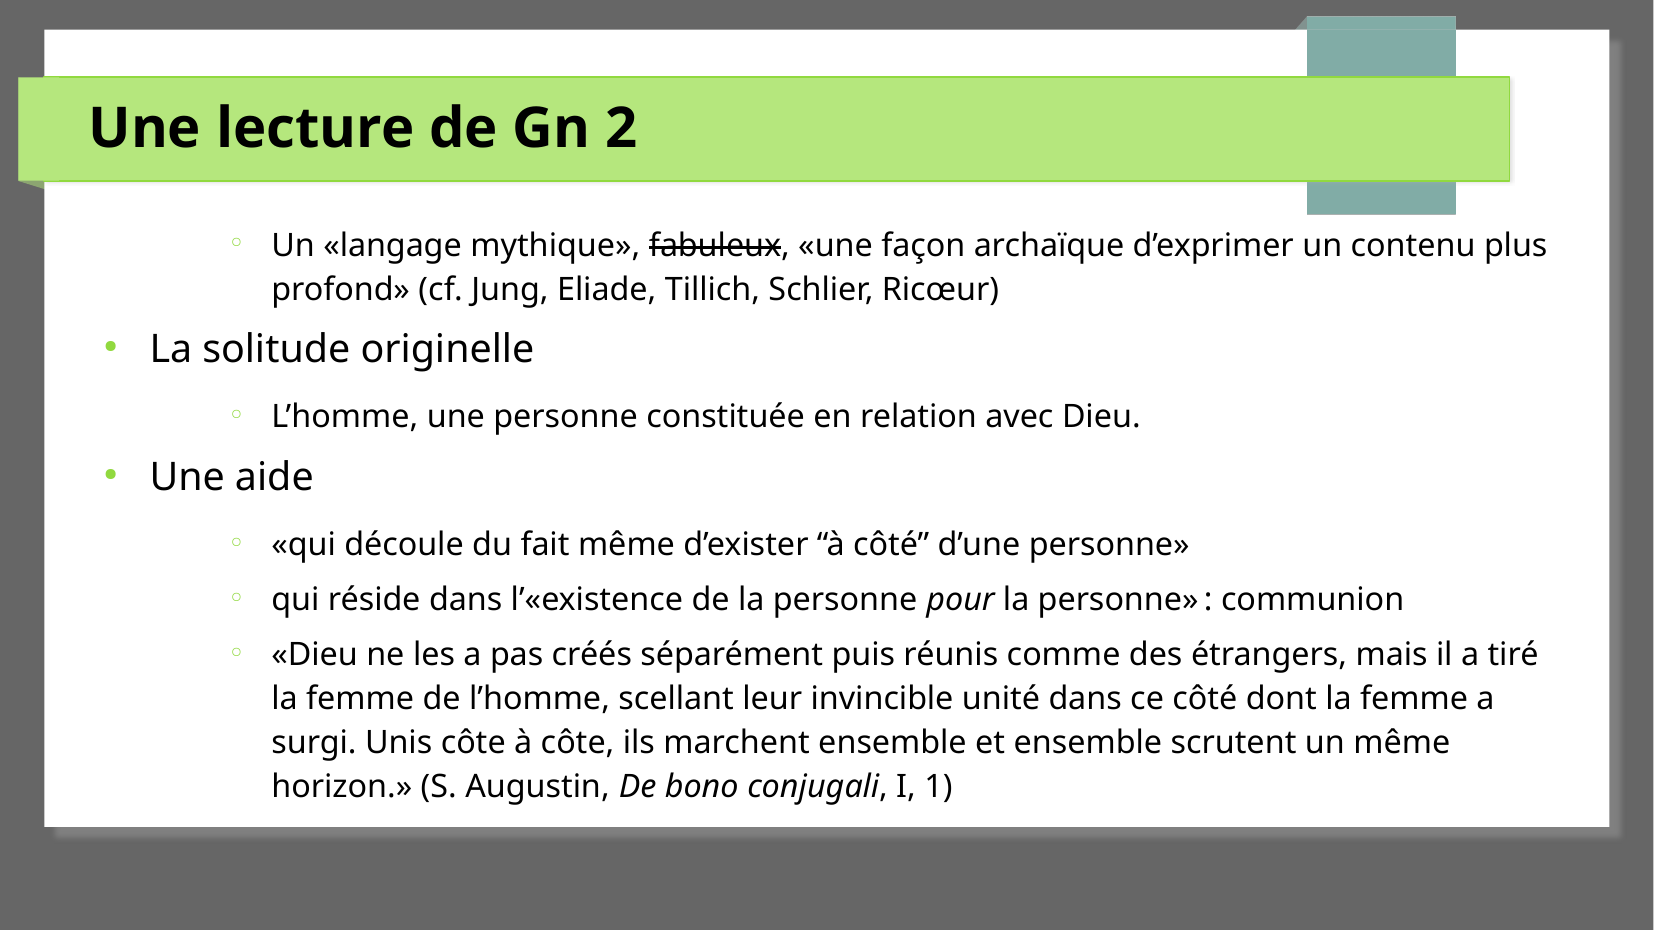

# Une lecture de Gn 2
Un «langage mythique», fabuleux, «une façon archaïque d’exprimer un contenu plus profond» (cf. Jung, Eliade, Tillich, Schlier, Ricœur)
La solitude originelle
L’homme, une personne constituée en relation avec Dieu.
Une aide
«qui découle du fait même d’exister “à côté” d’une personne»
qui réside dans l’«existence de la personne pour la personne» : communion
«Dieu ne les a pas créés séparément puis réunis comme des étrangers, mais il a tiré la femme de l’homme, scellant leur invincible unité dans ce côté dont la femme a surgi. Unis côte à côte, ils marchent ensemble et ensemble scrutent un même horizon.» (S. Augustin, De bono conjugali, I, 1)